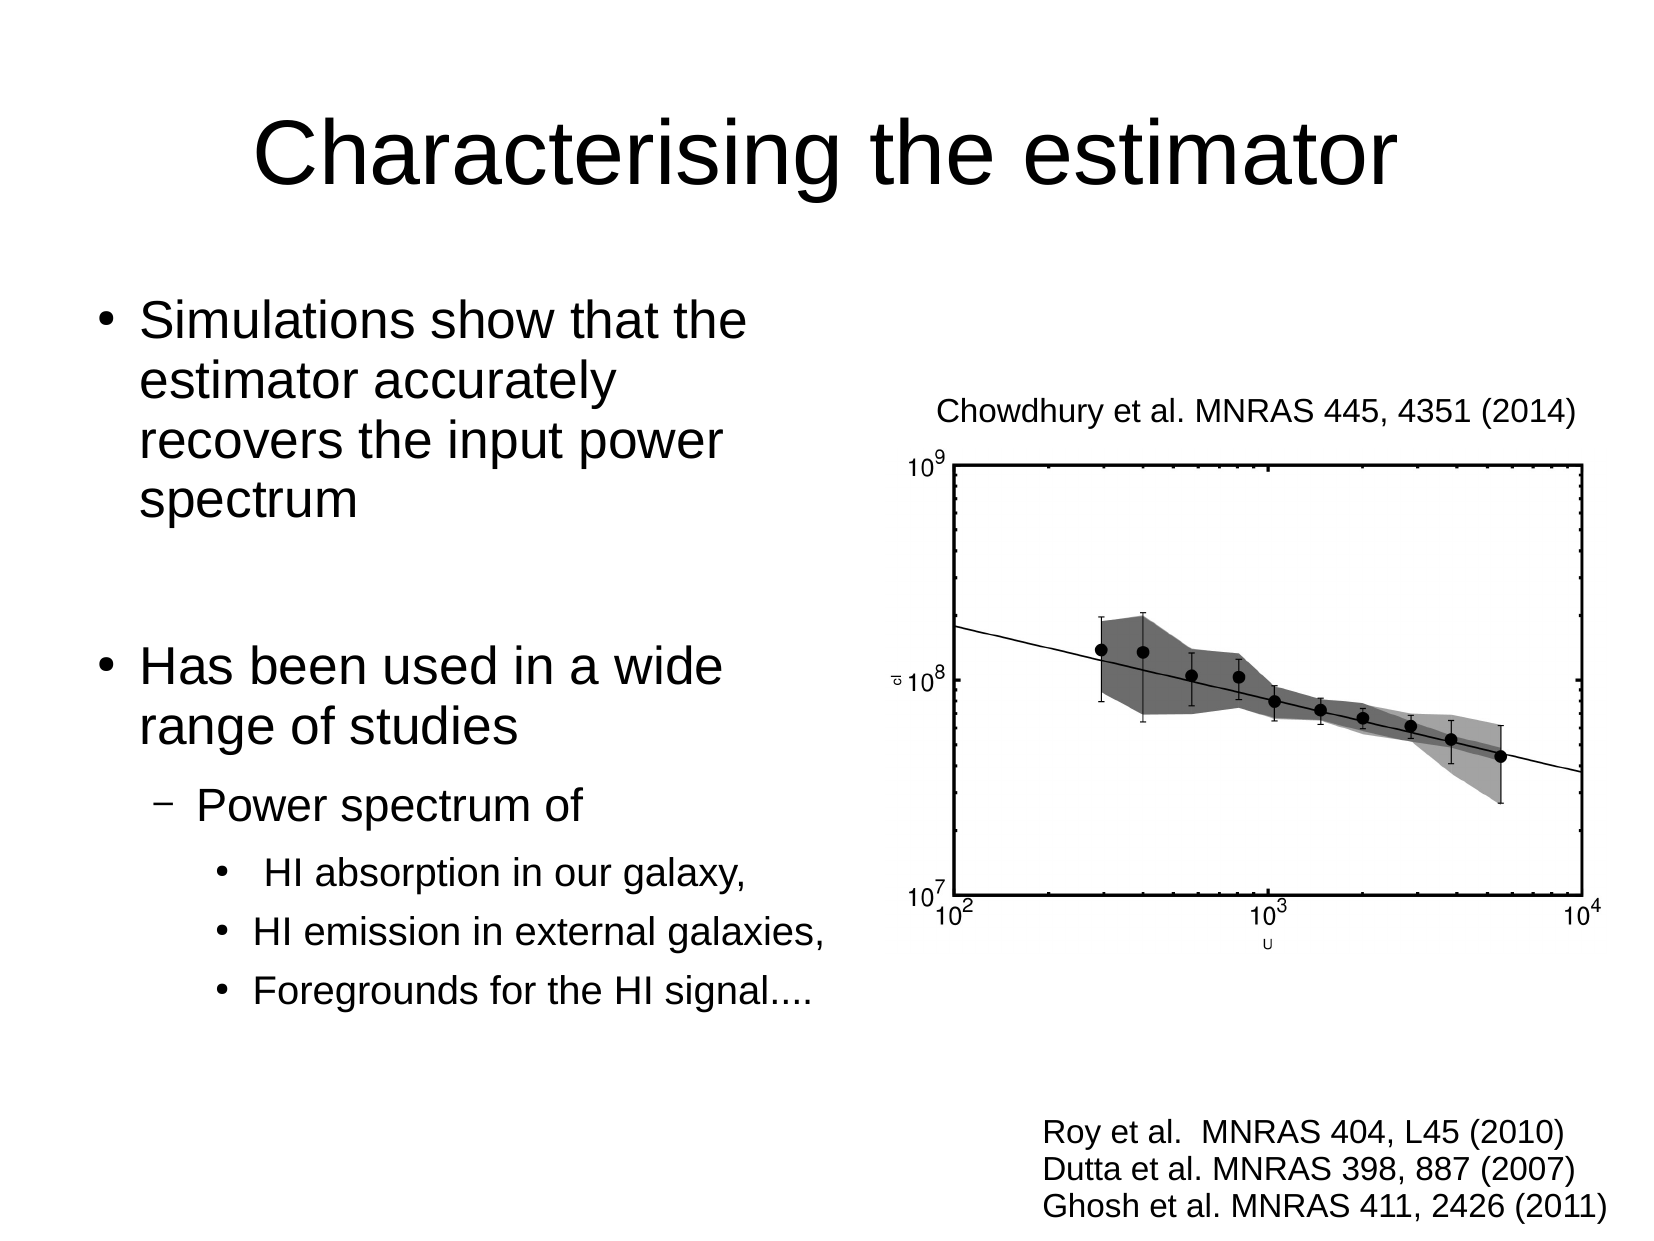

# Characterising the estimator
Simulations show that the estimator accurately recovers the input power spectrum
Has been used in a wide range of studies
Power spectrum of
 HI absorption in our galaxy,
HI emission in external galaxies,
Foregrounds for the HI signal....
Chowdhury et al. MNRAS 445, 4351 (2014)
Roy et al. MNRAS 404, L45 (2010)
Dutta et al. MNRAS 398, 887 (2007)
Ghosh et al. MNRAS 411, 2426 (2011)